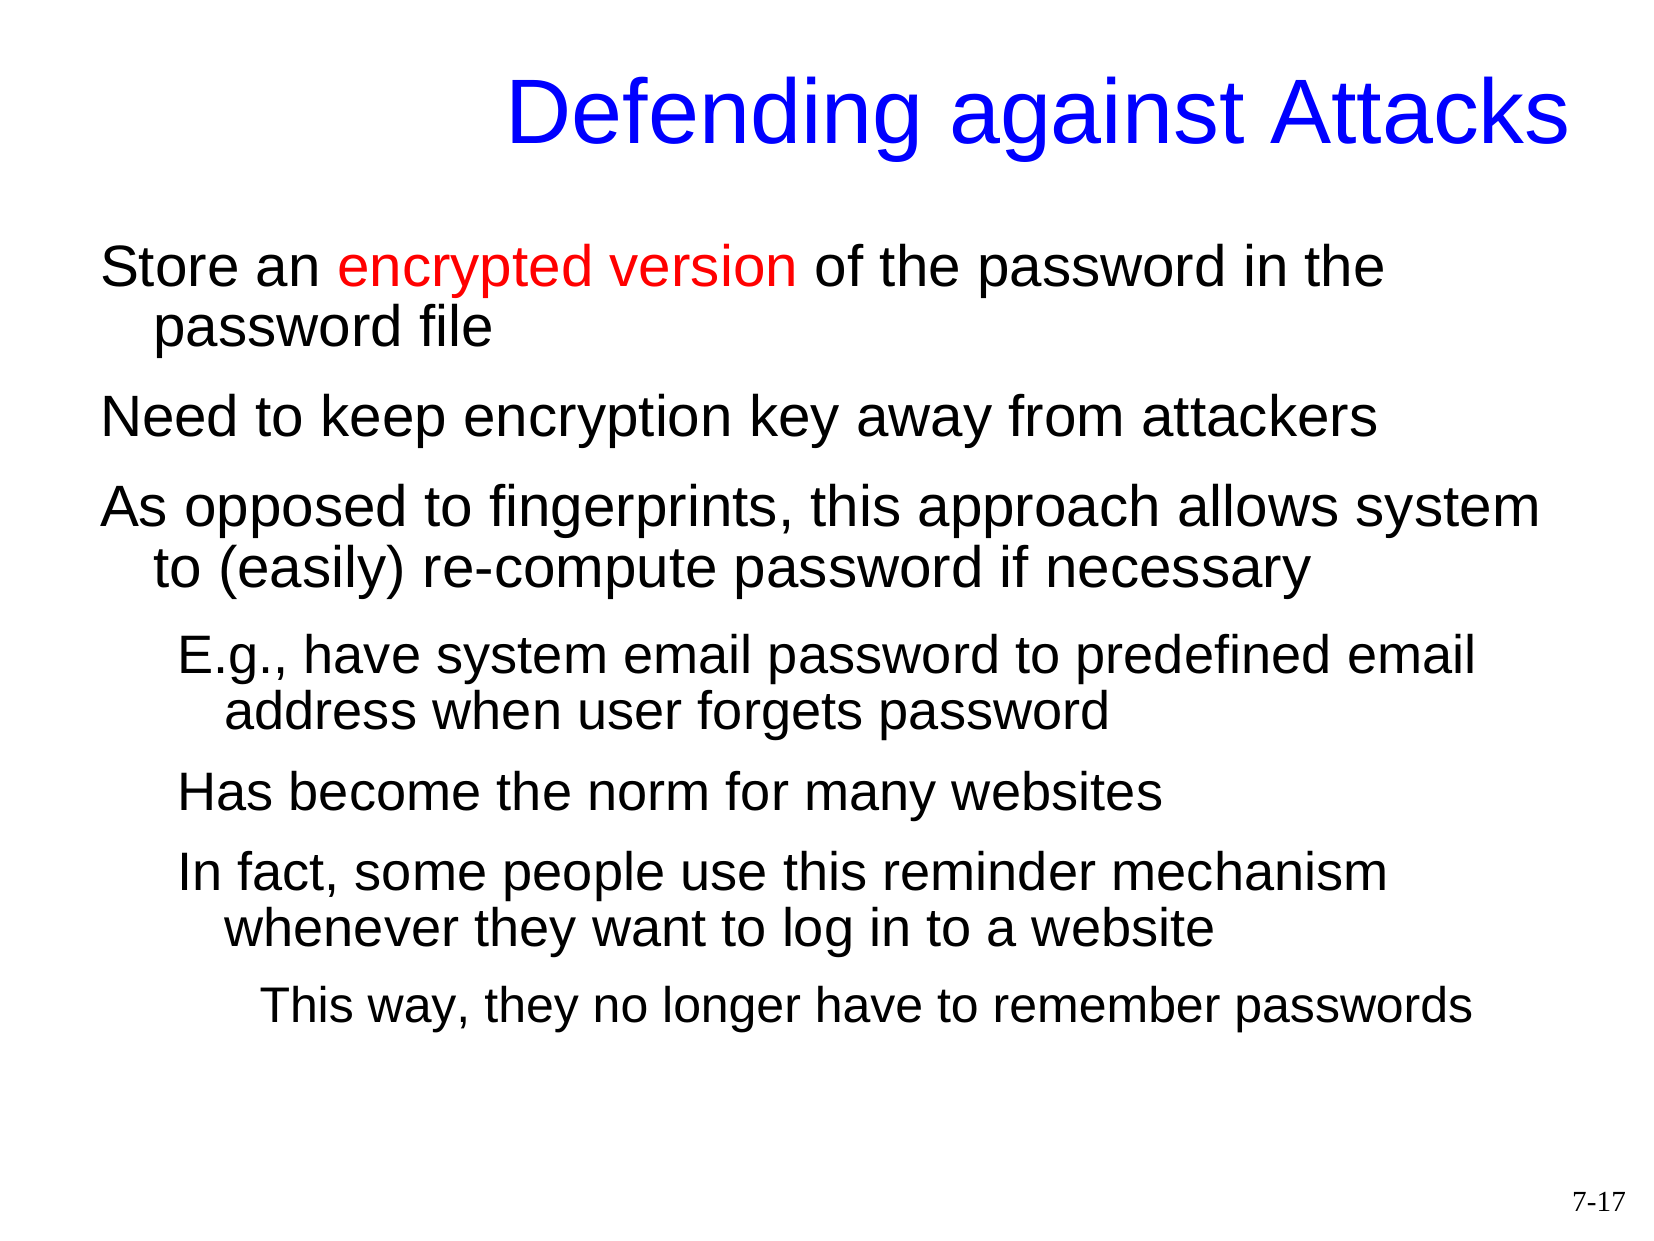

# Defending against Attacks
Store an encrypted version of the password in the password file
Need to keep encryption key away from attackers
As opposed to fingerprints, this approach allows system to (easily) re-compute password if necessary
E.g., have system email password to predefined email address when user forgets password
Has become the norm for many websites
In fact, some people use this reminder mechanism whenever they want to log in to a website
This way, they no longer have to remember passwords